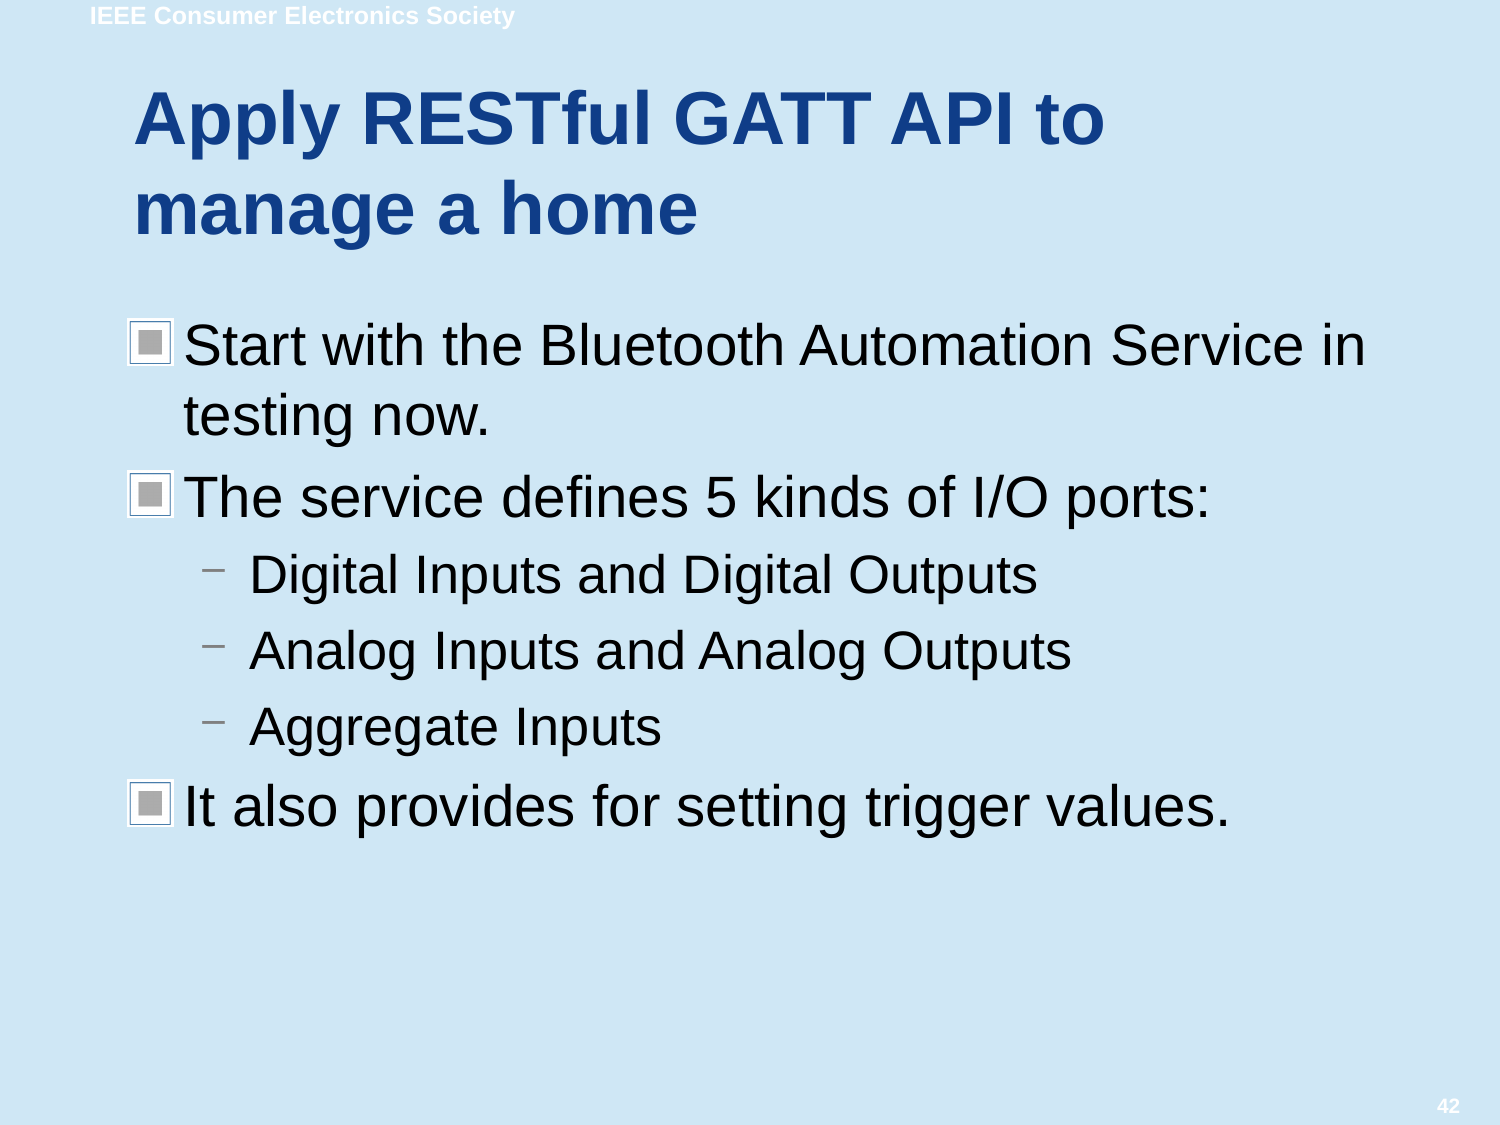

# Apply RESTful GATT API to manage a home
Start with the Bluetooth Automation Service in testing now.
The service defines 5 kinds of I/O ports:
Digital Inputs and Digital Outputs
Analog Inputs and Analog Outputs
Aggregate Inputs
It also provides for setting trigger values.